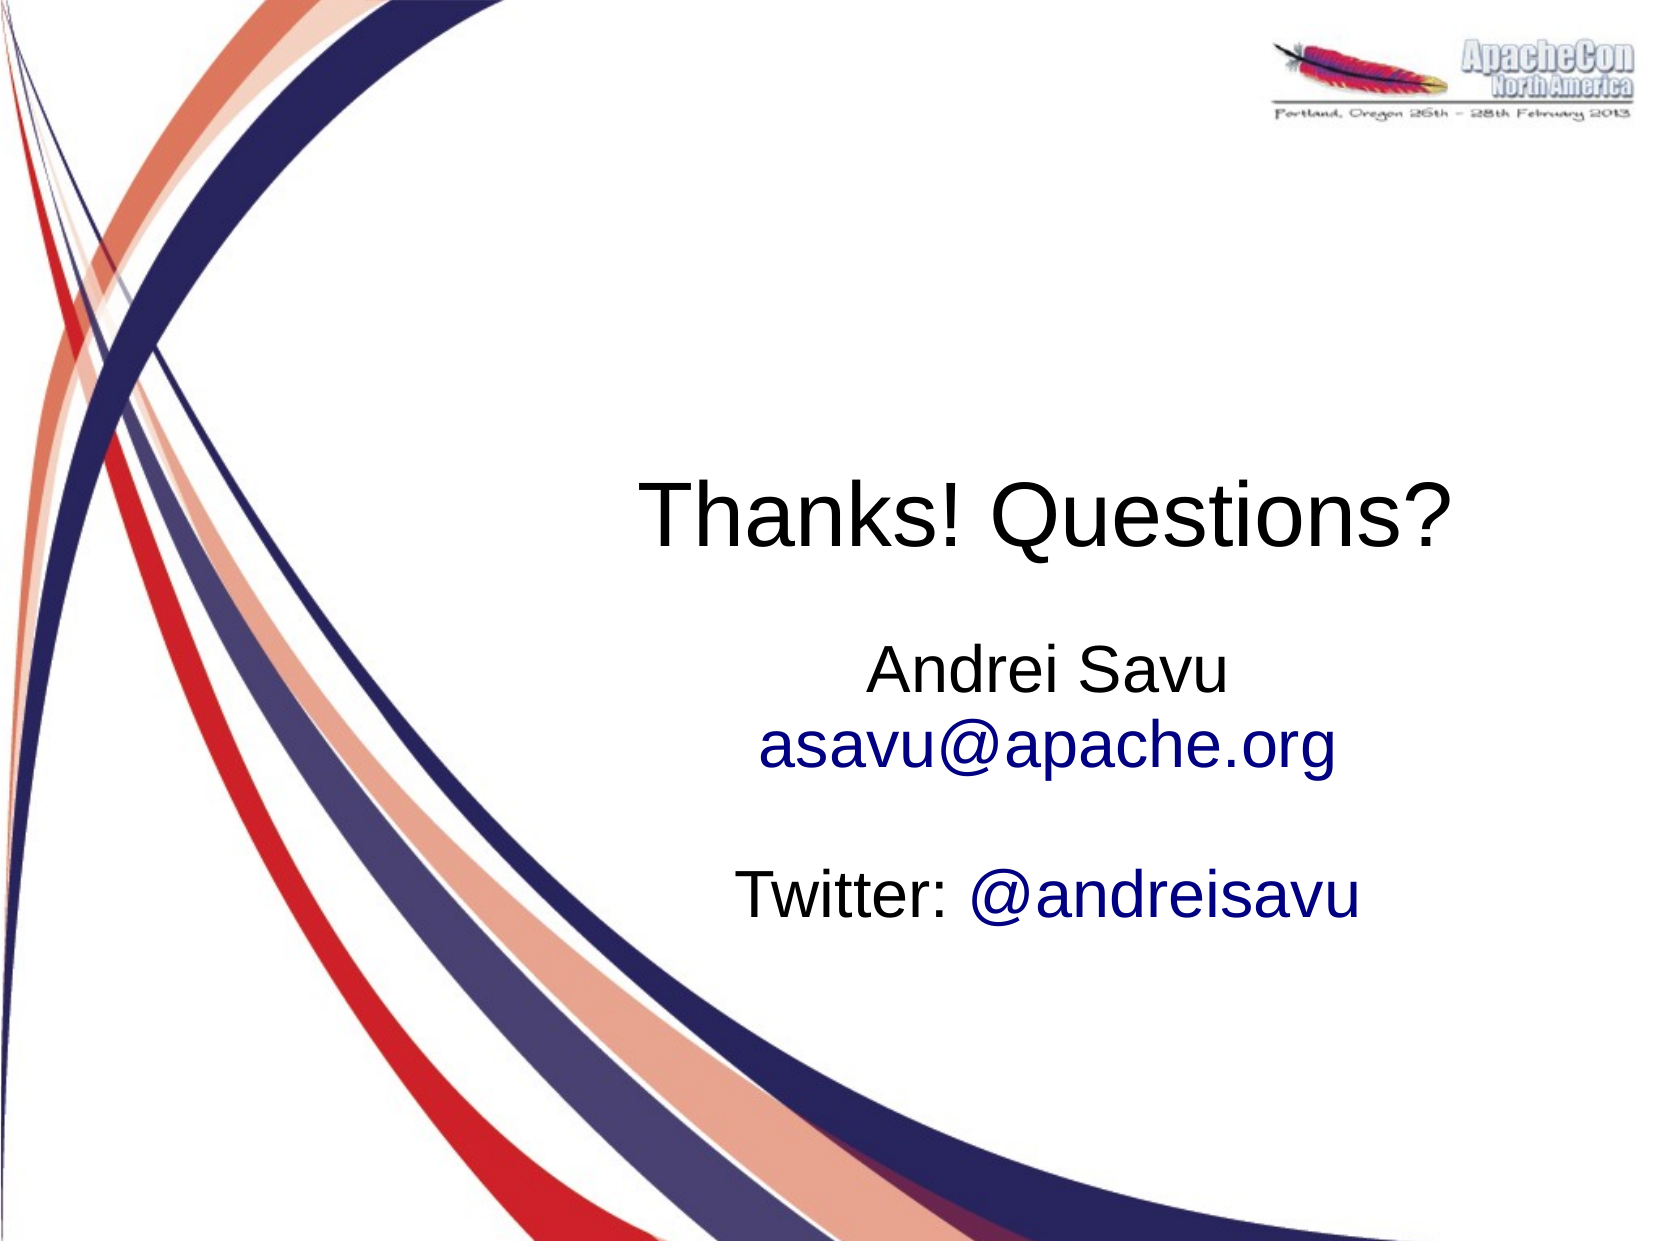

# Thanks! Questions?
Andrei Savu
asavu@apache.org
Twitter: @andreisavu